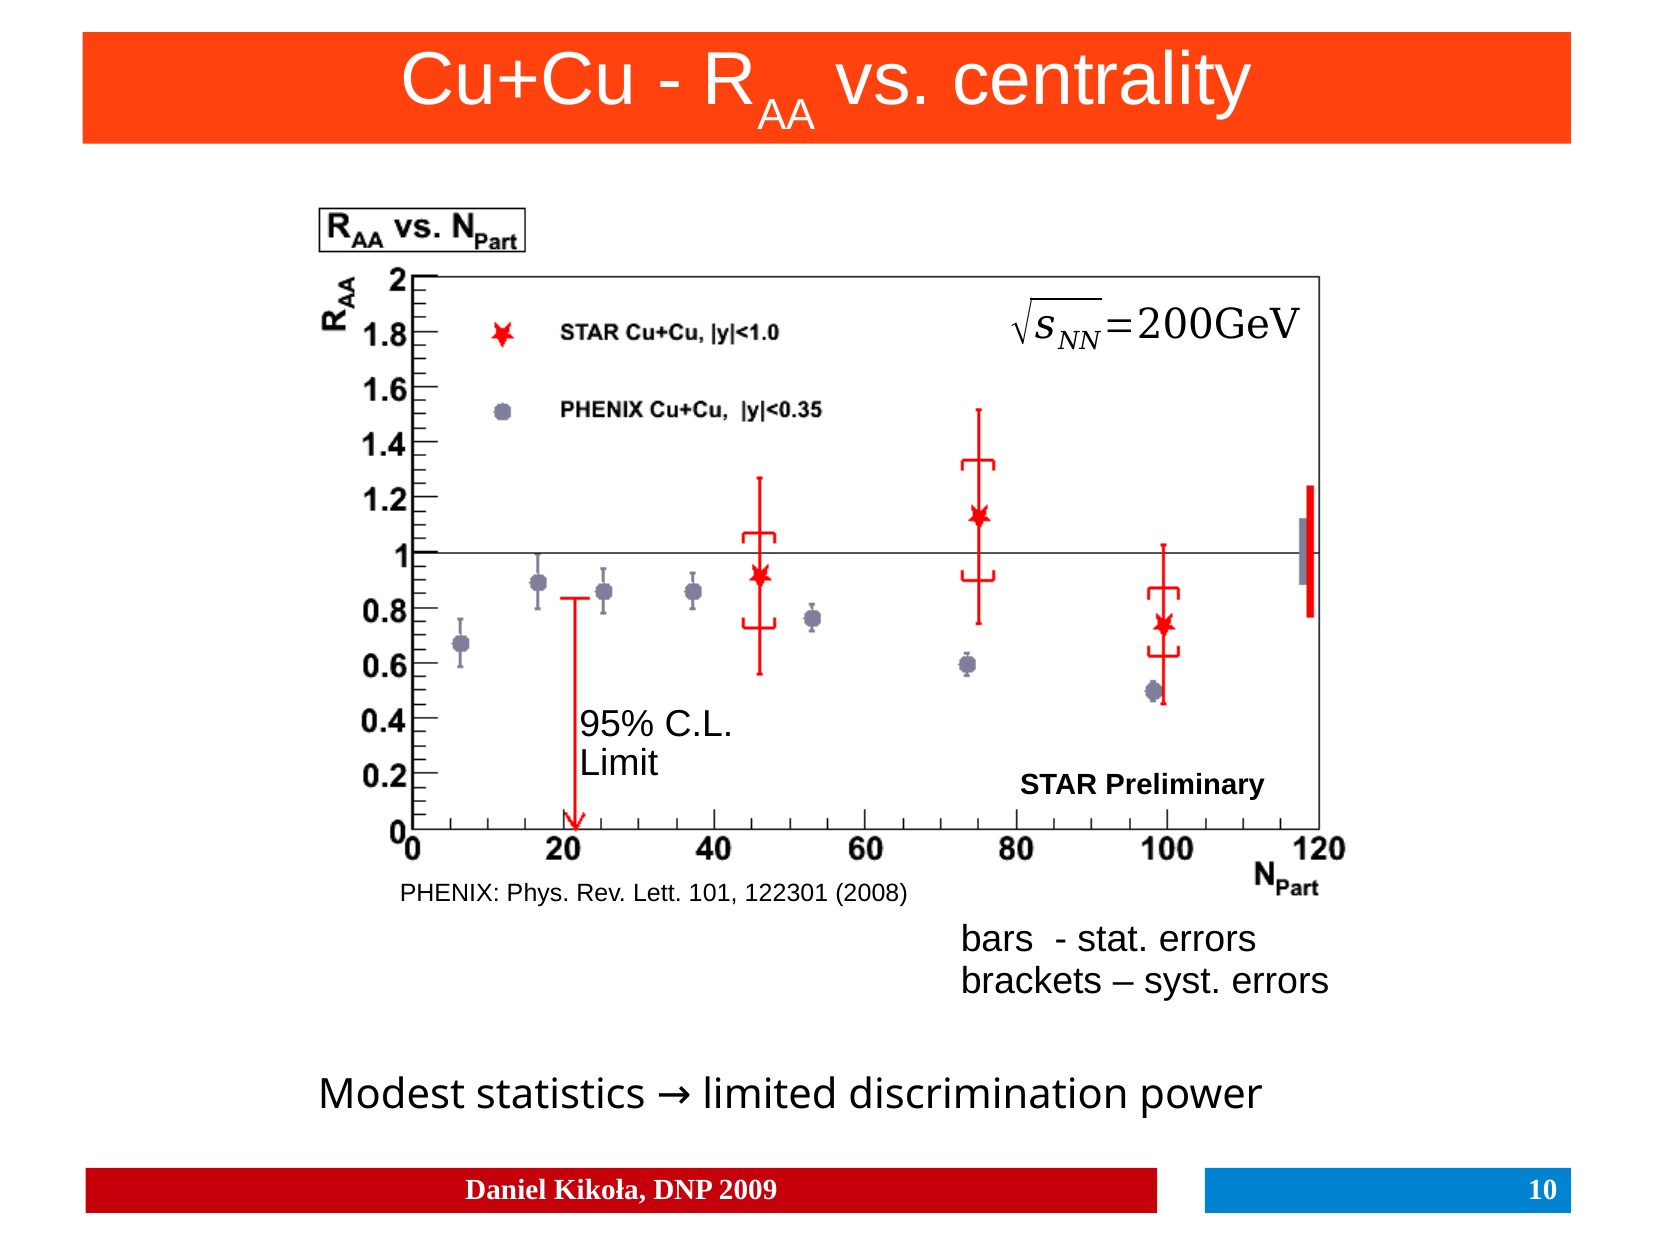

# Cu+Cu - RAA vs. centrality
95% C.L. Limit
STAR Preliminary
PHENIX: Phys. Rev. Lett. 101, 122301 (2008)
bars - stat. errors
brackets – syst. errors
Modest statistics → limited discrimination power
Daniel Kikoła, DNP 2009
10